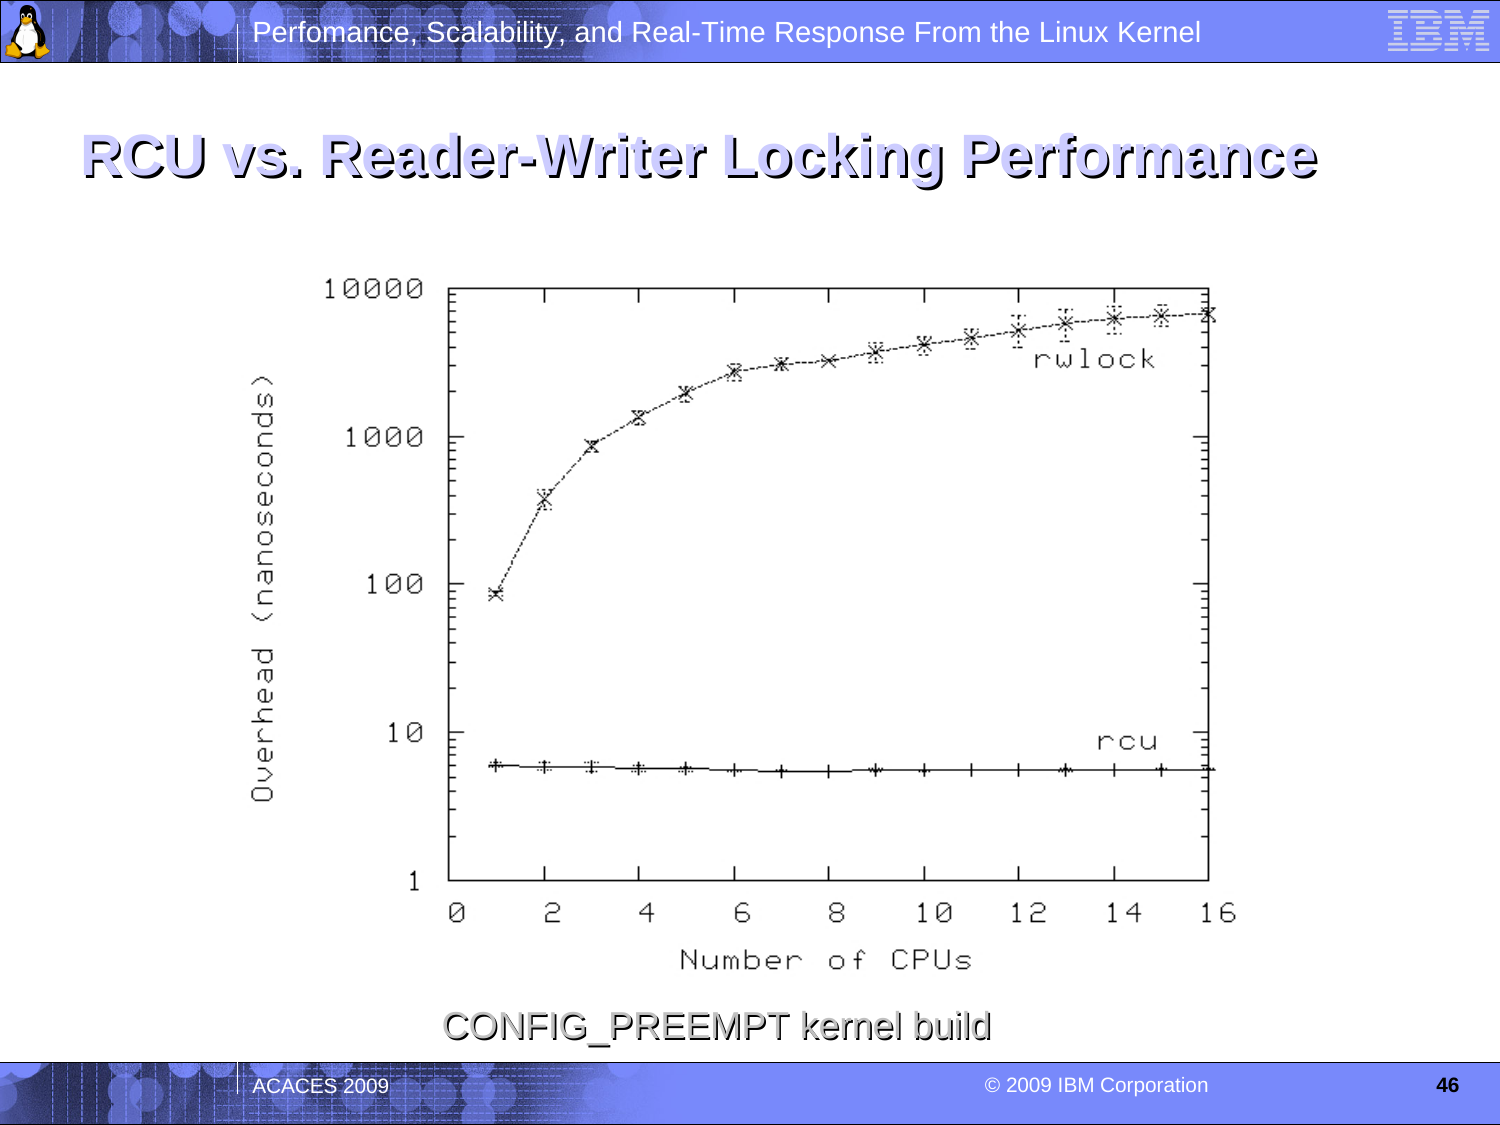

# RCU vs. Reader-Writer Locking Performance
CONFIG_PREEMPT kernel build
46